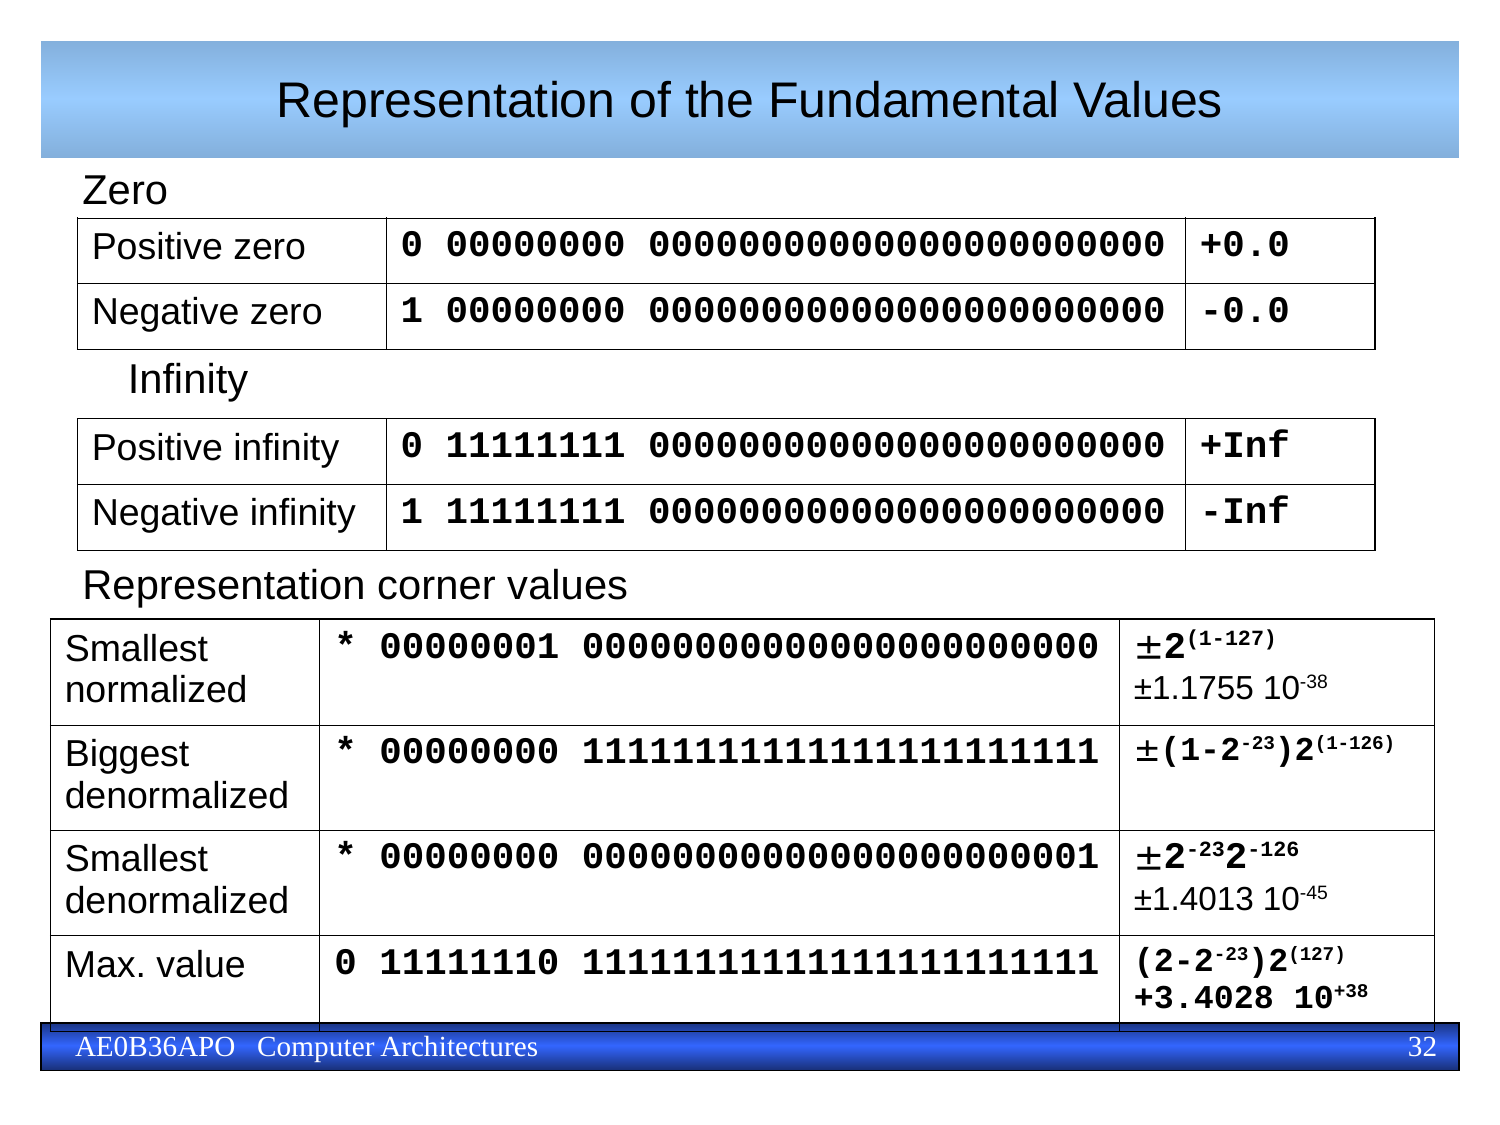

# Representation of the Fundamental Values
Zero
| Positive zero | 0 00000000 00000000000000000000000 | +0.0 |
| --- | --- | --- |
| Negative zero | 1 00000000 00000000000000000000000 | -0.0 |
Infinity
| Positive infinity | 0 11111111 00000000000000000000000 | +Inf |
| --- | --- | --- |
| Negative infinity | 1 11111111 00000000000000000000000 | -Inf |
Representation corner values
| Smallest normalized | \* 00000001 00000000000000000000000 | ±2(1-127) ±1.1755 10-38 |
| --- | --- | --- |
| Biggest denormalized | \* 00000000 11111111111111111111111 | ±(1-2-23)2(1-126) |
| Smallest denormalized | \* 00000000 00000000000000000000001 | ±2-232-126 ±1.4013 10-45 |
| Max. value | 0 11111110 11111111111111111111111 | (2-2-23)2(127) +3.4028 10+38 |
AE0B36APO Computer Architectures
32